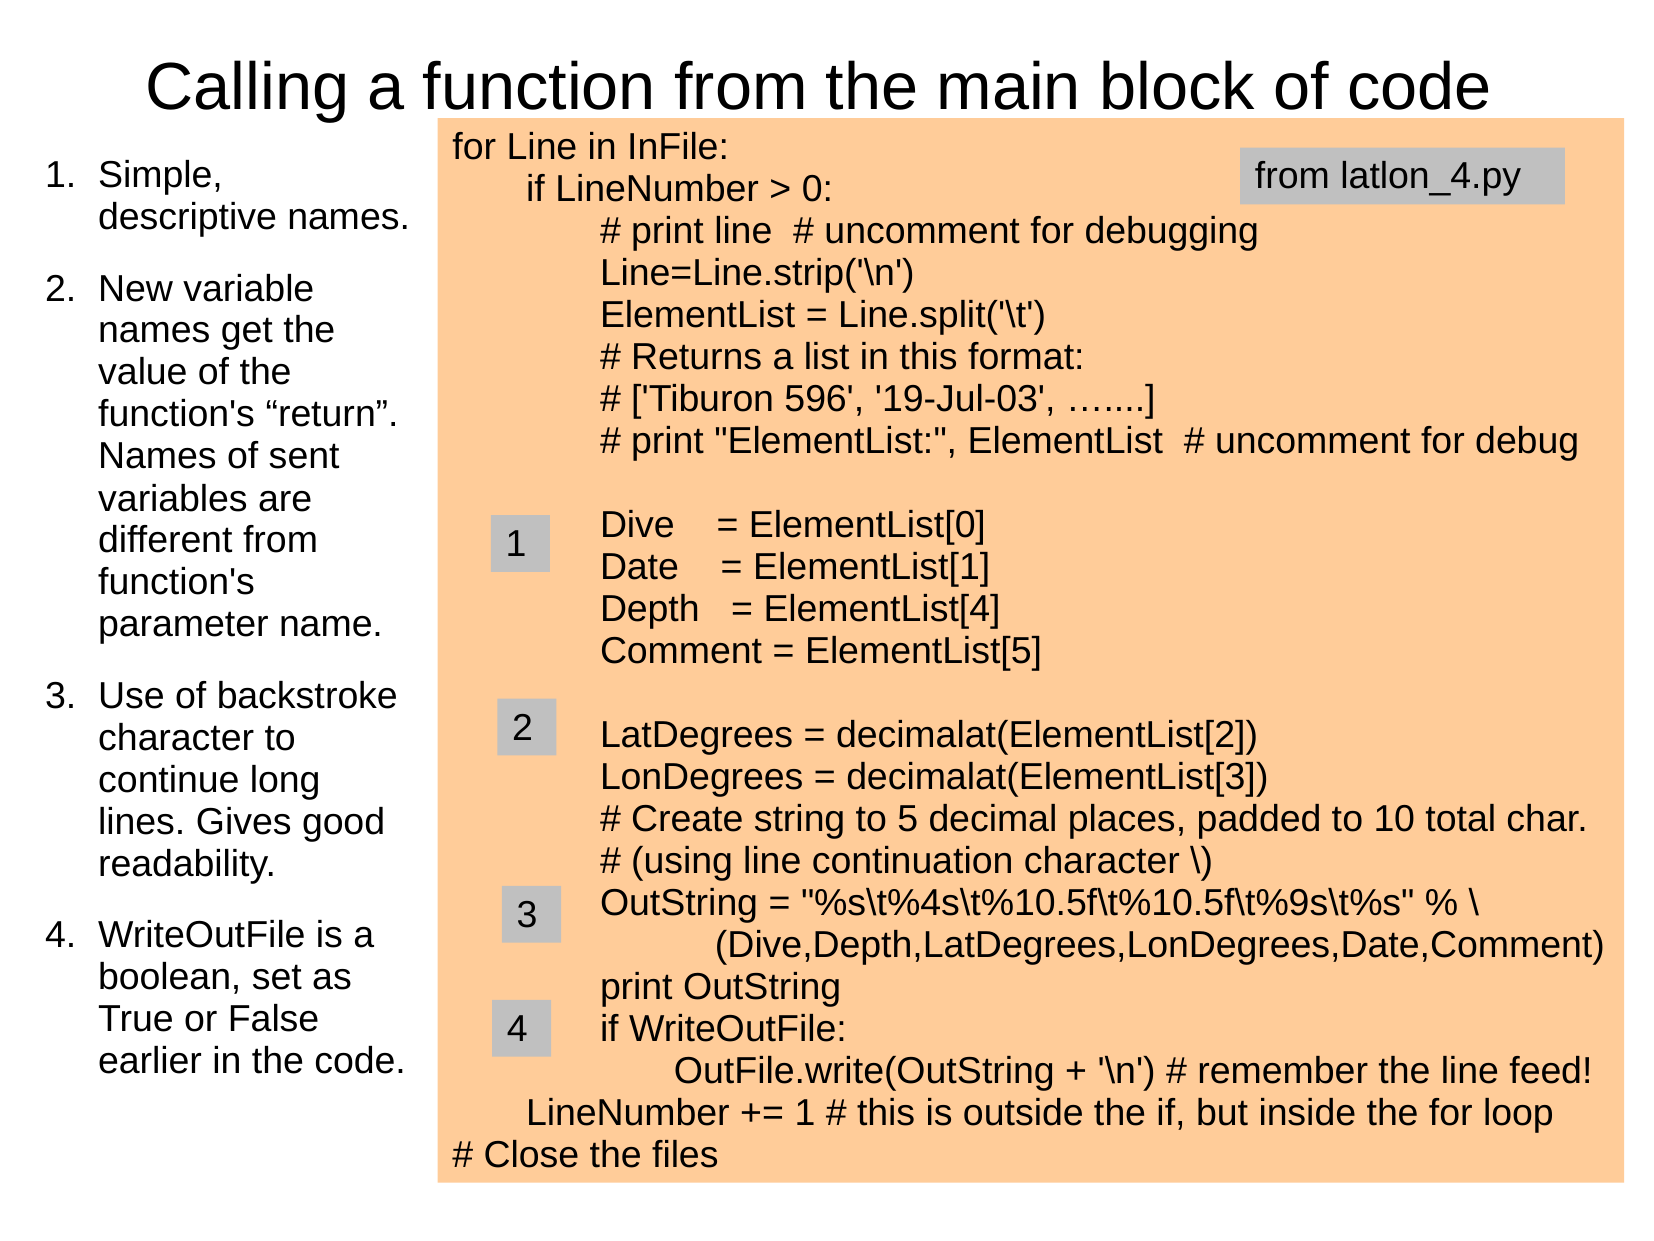

# Calling a function from the main block of code
for Line in InFile:
	if LineNumber > 0:
		# print line # uncomment for debugging
		Line=Line.strip('\n')
		ElementList = Line.split('\t')
		# Returns a list in this format:
		# ['Tiburon 596', '19-Jul-03', …....]
		# print "ElementList:", ElementList # uncomment for debug
		Dive = ElementList[0]
		Date = ElementList[1]
		Depth = ElementList[4]
		Comment = ElementList[5]
		LatDegrees = decimalat(ElementList[2])
		LonDegrees = decimalat(ElementList[3])
		# Create string to 5 decimal places, padded to 10 total char.
		# (using line continuation character \)
		OutString = "%s\t%4s\t%10.5f\t%10.5f\t%9s\t%s" % \
 (Dive,Depth,LatDegrees,LonDegrees,Date,Comment)
		print OutString
		if WriteOutFile:
			OutFile.write(OutString + '\n') # remember the line feed!
	LineNumber += 1 # this is outside the if, but inside the for loop
# Close the files
from latlon_4.py
Simple, descriptive names.
New variable names get the value of the function's “return”. Names of sent variables are different from function's parameter name.
Use of backstroke character to continue long lines. Gives good readability.
WriteOutFile is a boolean, set as True or False earlier in the code.
1
2
3
4